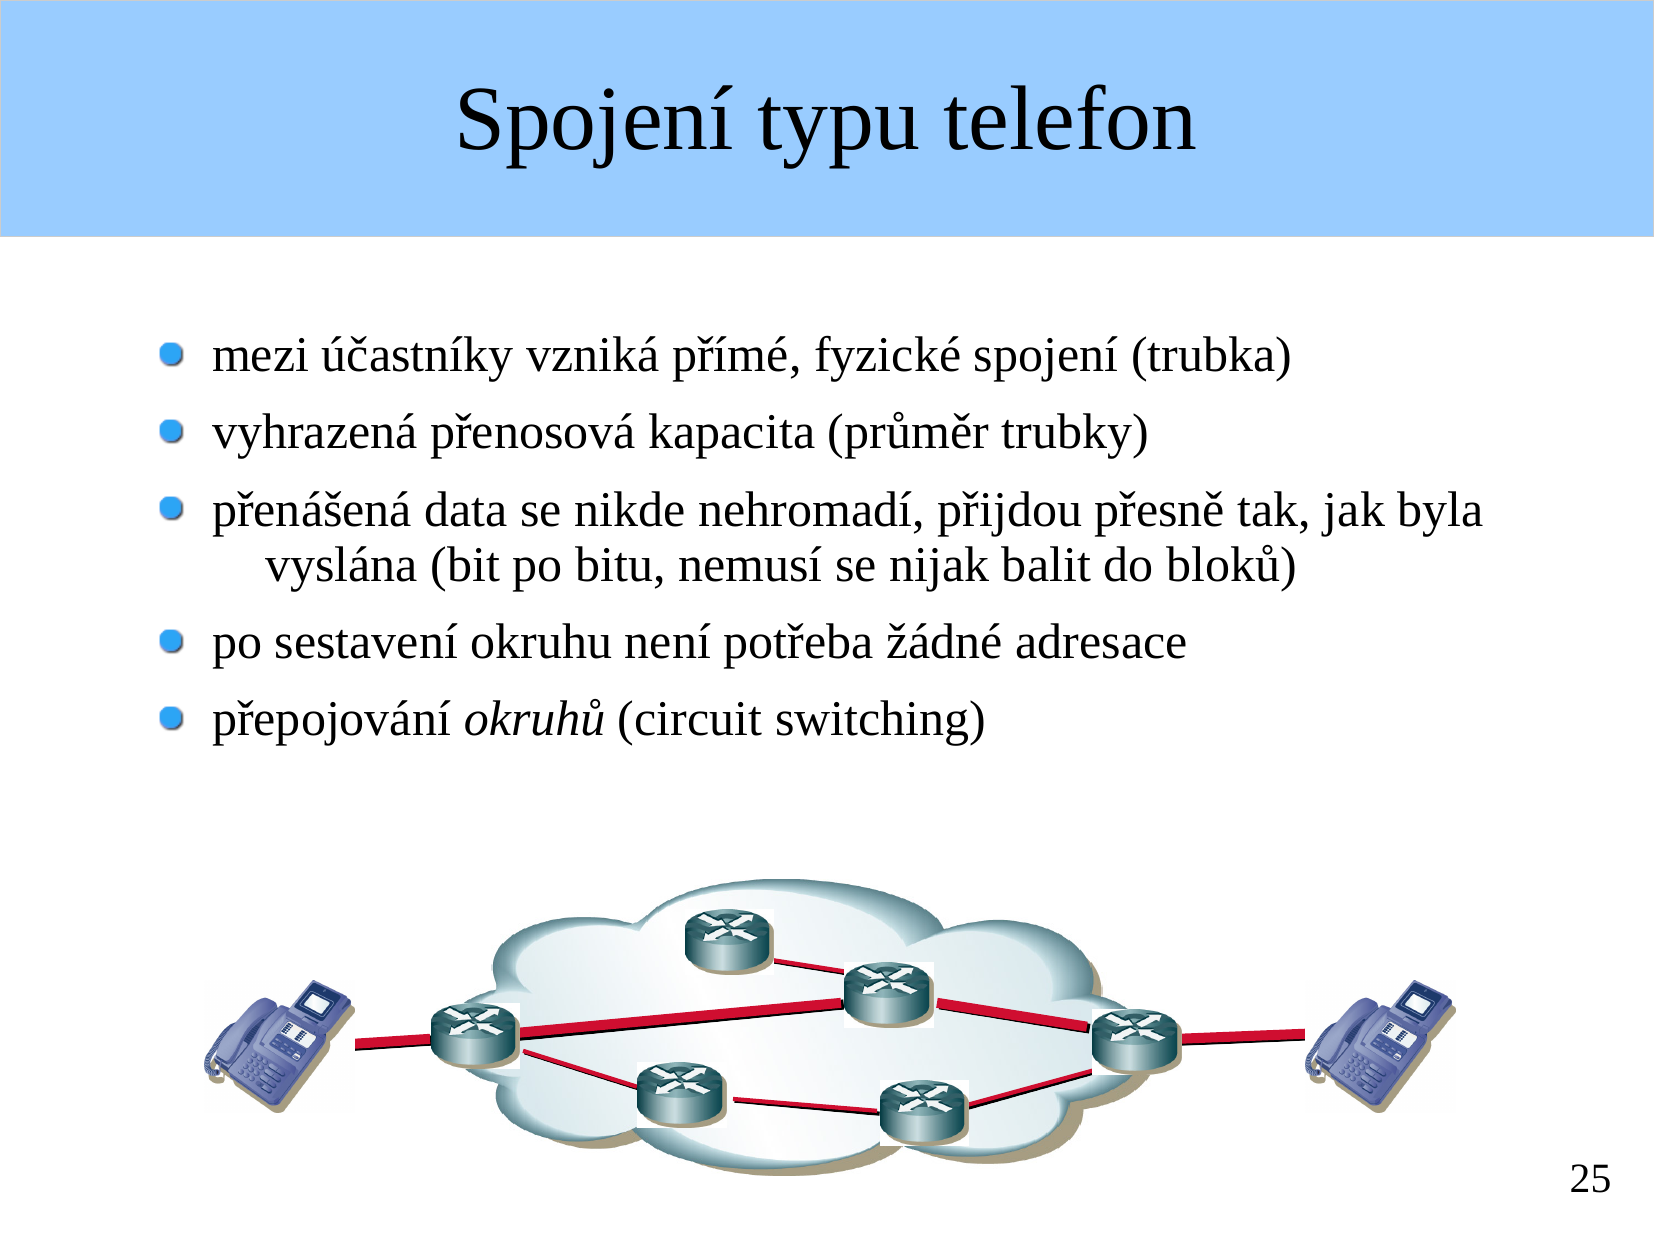

Spojení typu telefon
# mezi účastníky vzniká přímé, fyzické spojení (trubka)
vyhrazená přenosová kapacita (průměr trubky)
přenášená data se nikde nehromadí, přijdou přesně tak, jak byla vyslána (bit po bitu, nemusí se nijak balit do bloků)
po sestavení okruhu není potřeba žádné adresace
přepojování okruhů (circuit switching)